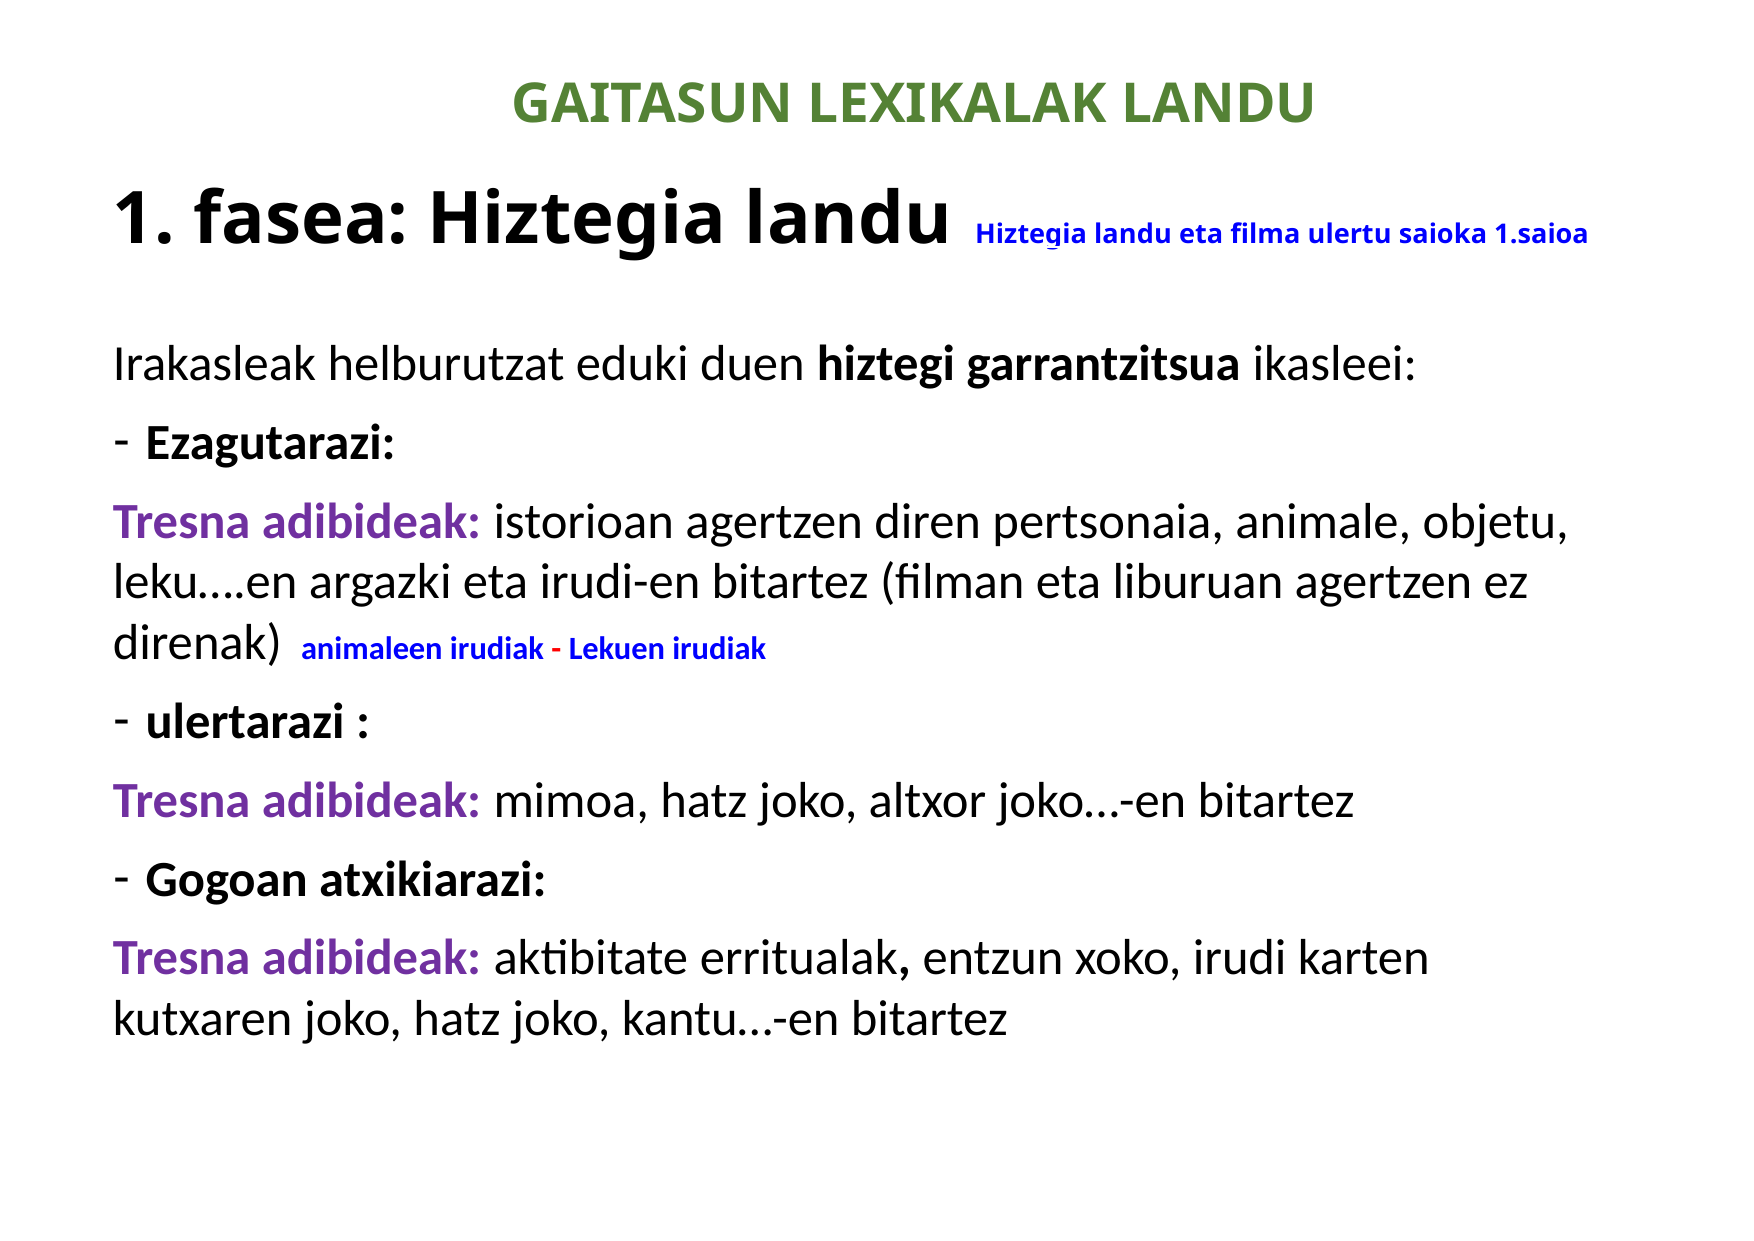

GAITASUN LEXIKALAK LANDU
1. fasea: Hiztegia landu Hiztegia landu eta filma ulertu saioka 1.saioa
Irakasleak helburutzat eduki duen hiztegi garrantzitsua ikasleei:
Ezagutarazi:
Tresna adibideak: istorioan agertzen diren pertsonaia, animale, objetu, leku….en argazki eta irudi-en bitartez (filman eta liburuan agertzen ez direnak) animaleen irudiak - Lekuen irudiak
ulertarazi :
Tresna adibideak: mimoa, hatz joko, altxor joko…-en bitartez
Gogoan atxikiarazi:
Tresna adibideak: aktibitate erritualak, entzun xoko, irudi karten kutxaren joko, hatz joko, kantu…-en bitartez